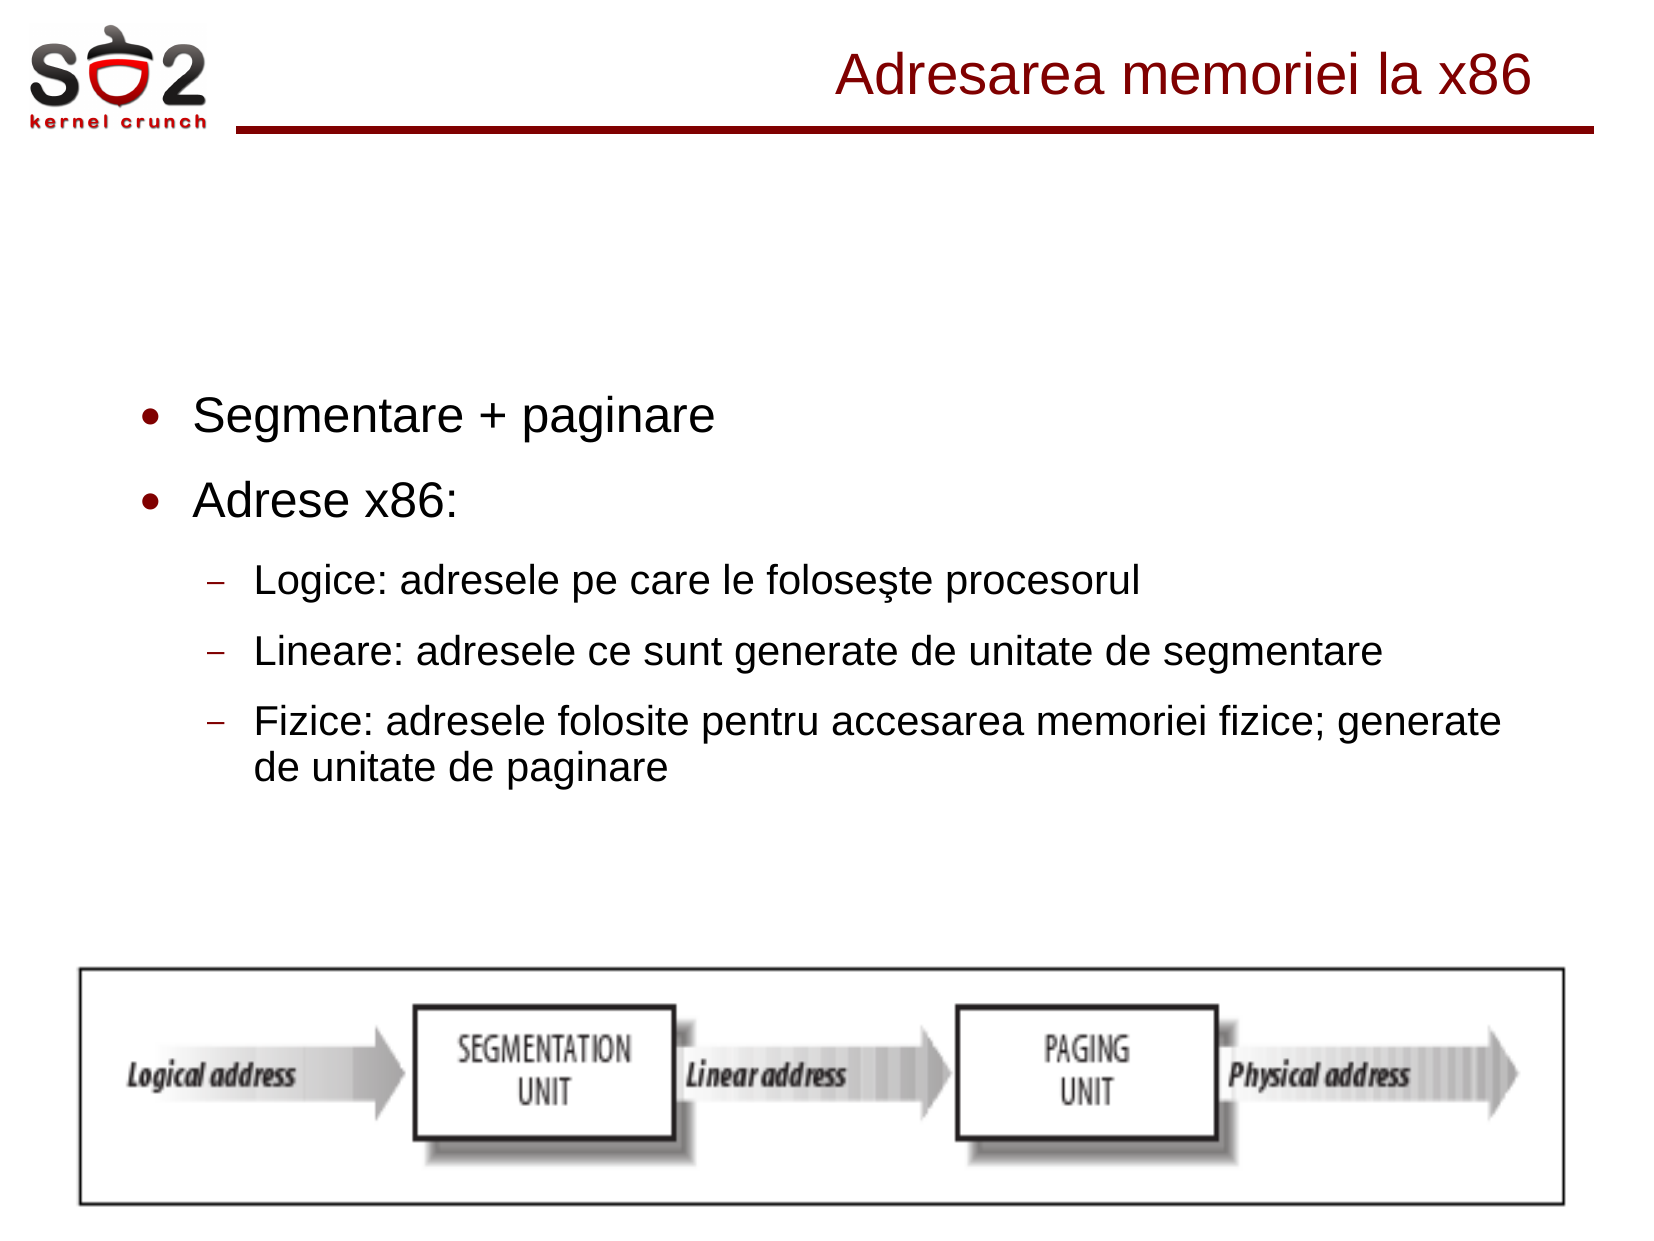

# Adresarea memoriei la x86
Segmentare + paginare
Adrese x86:
Logice: adresele pe care le foloseşte procesorul
Lineare: adresele ce sunt generate de unitate de segmentare
Fizice: adresele folosite pentru accesarea memoriei fizice; generate de unitate de paginare